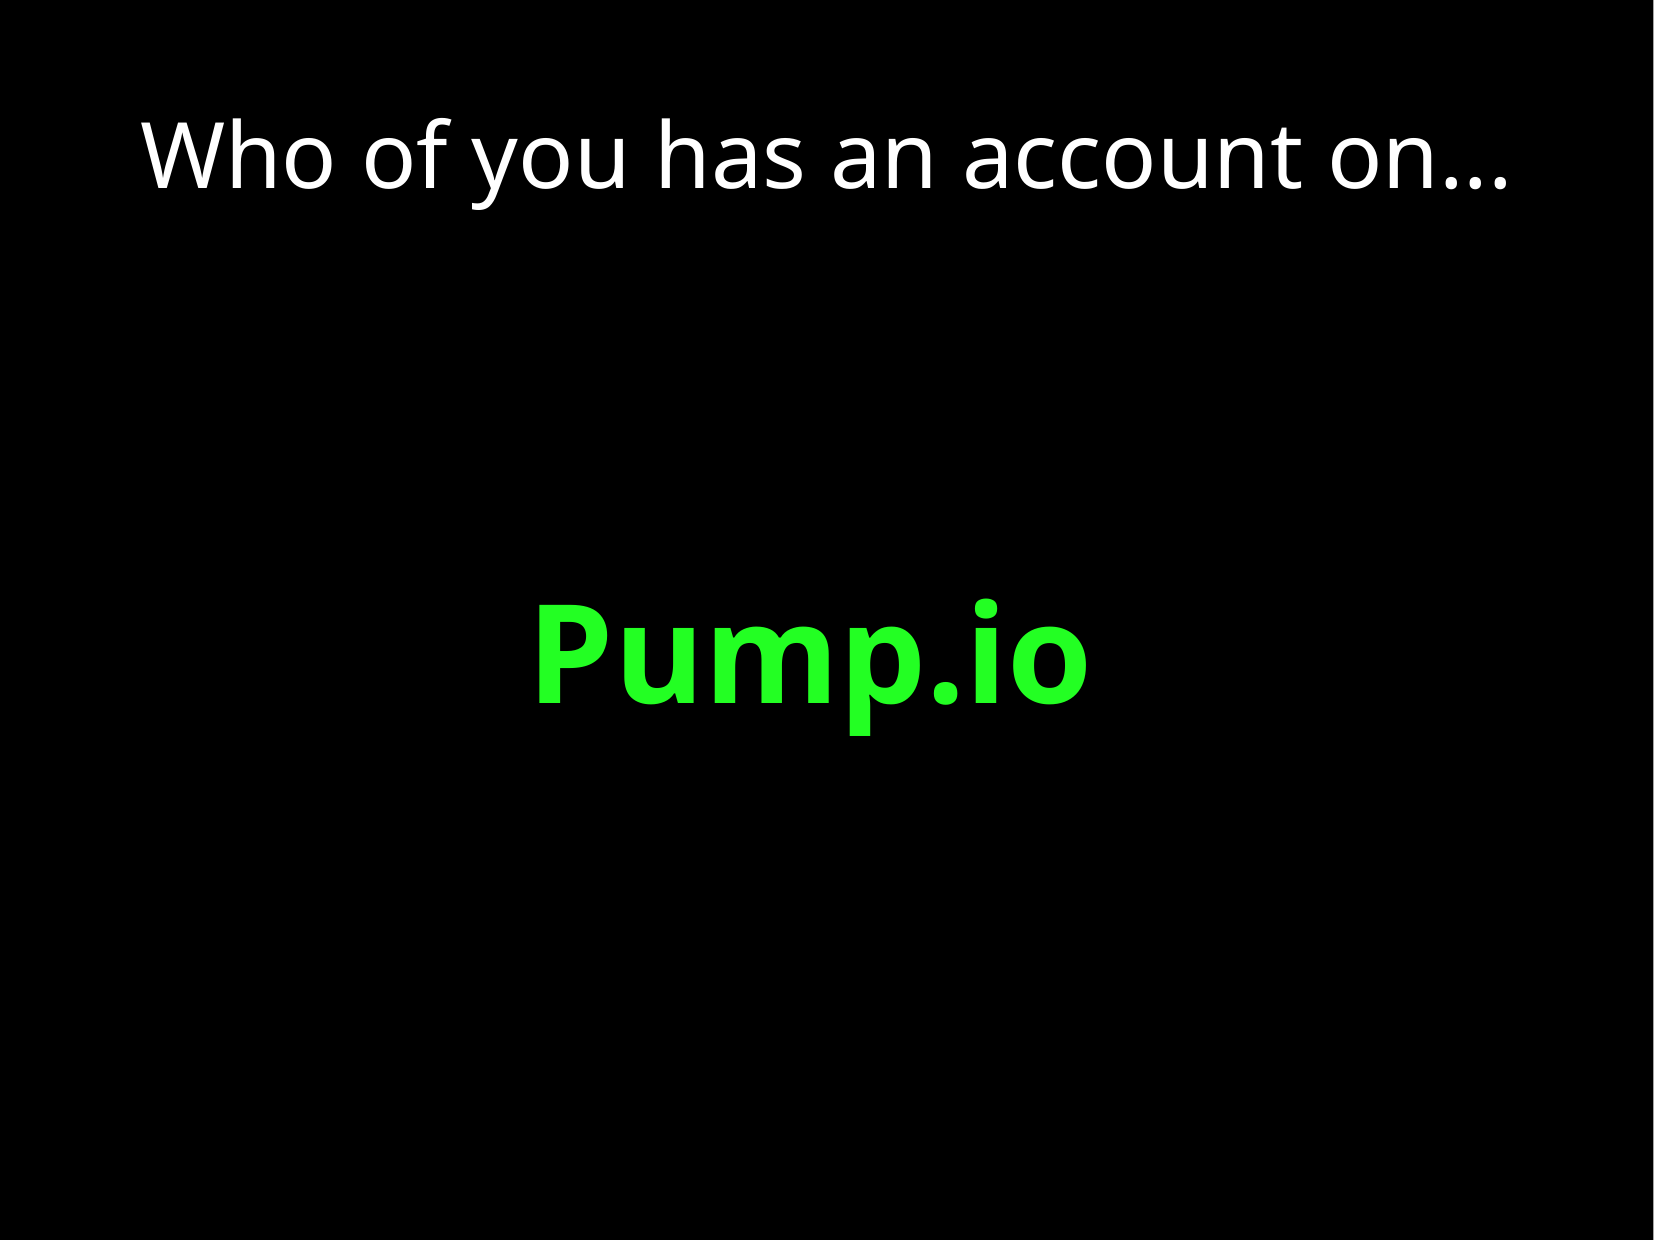

# Who of you has an account on...
Pump.io